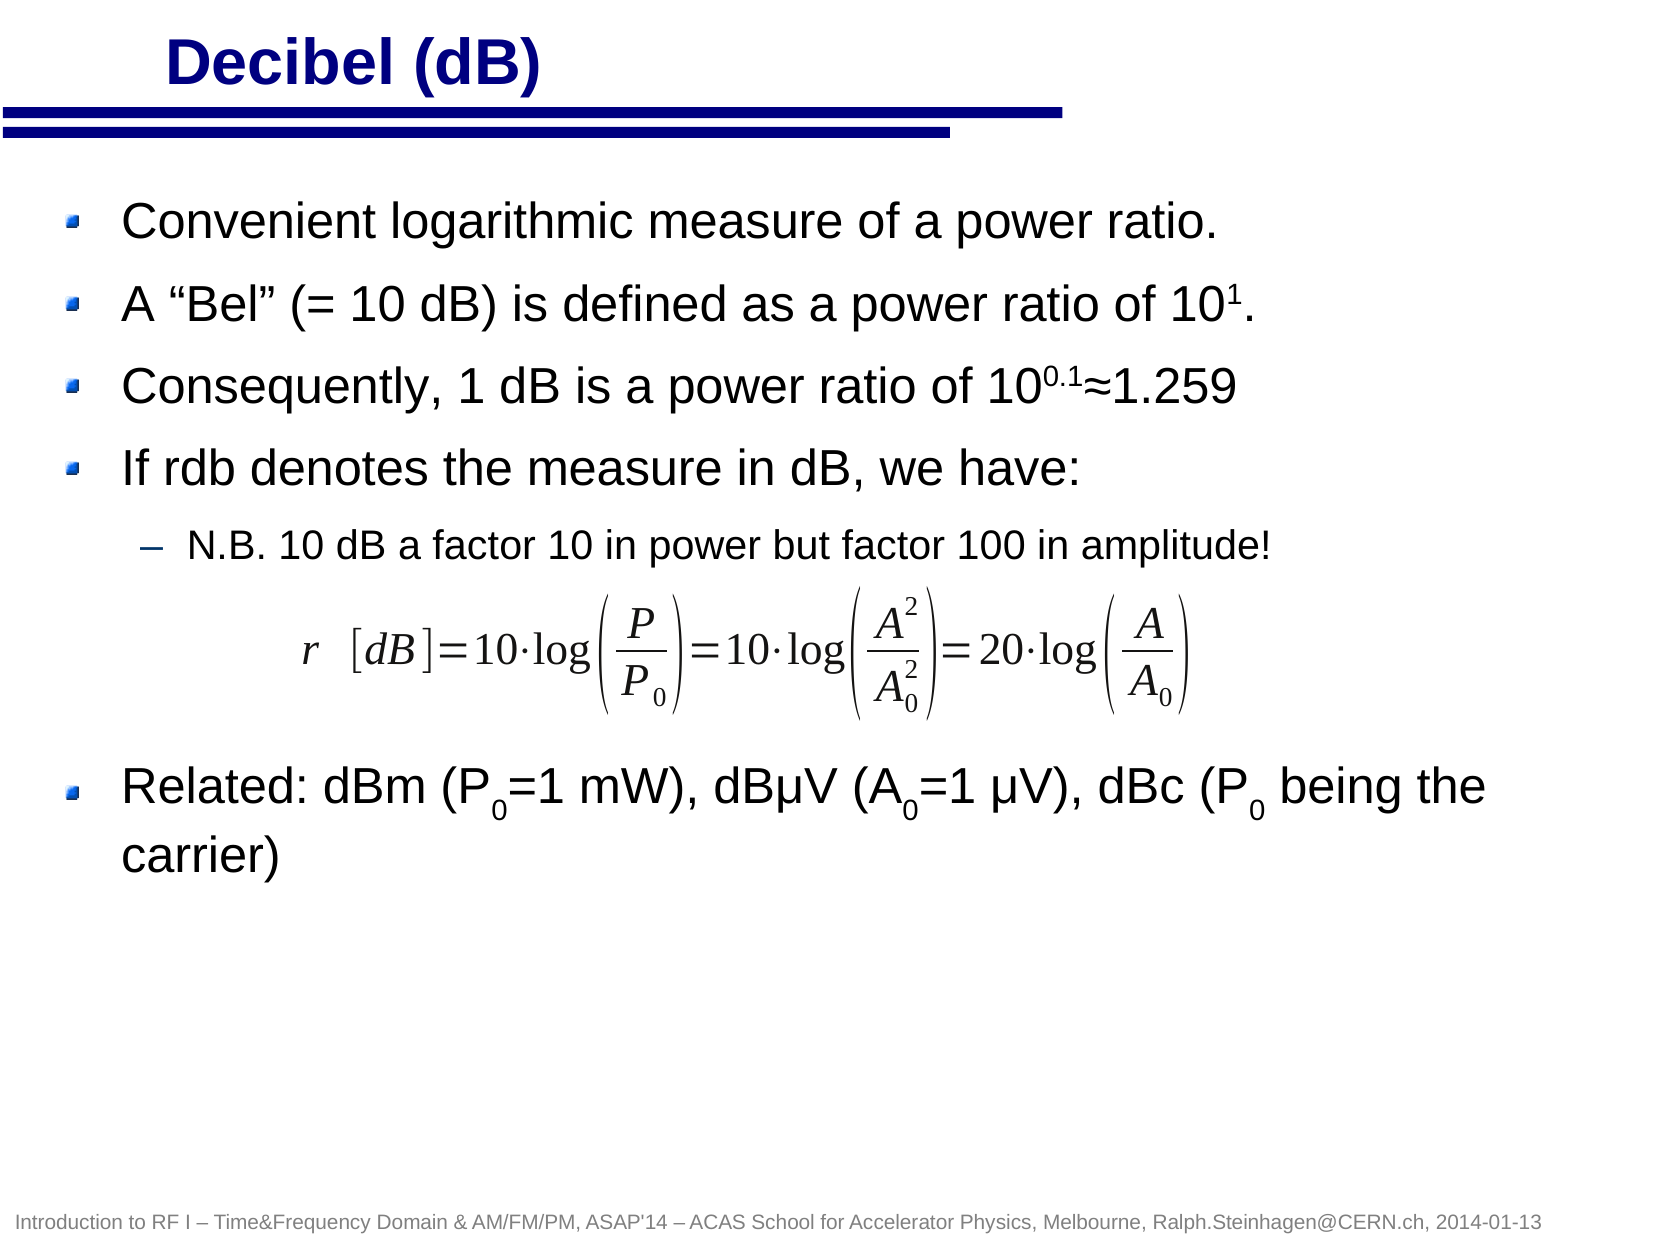

# Decibel (dB)
Convenient logarithmic measure of a power ratio.
A “Bel” (= 10 dB) is defined as a power ratio of 101.
Consequently, 1 dB is a power ratio of 100.1≈1.259
If rdb denotes the measure in dB, we have:
N.B. 10 dB a factor 10 in power but factor 100 in amplitude!
Related: dBm (P0=1 mW), dBμV (A0=1 μV), dBc (P0 being the carrier)